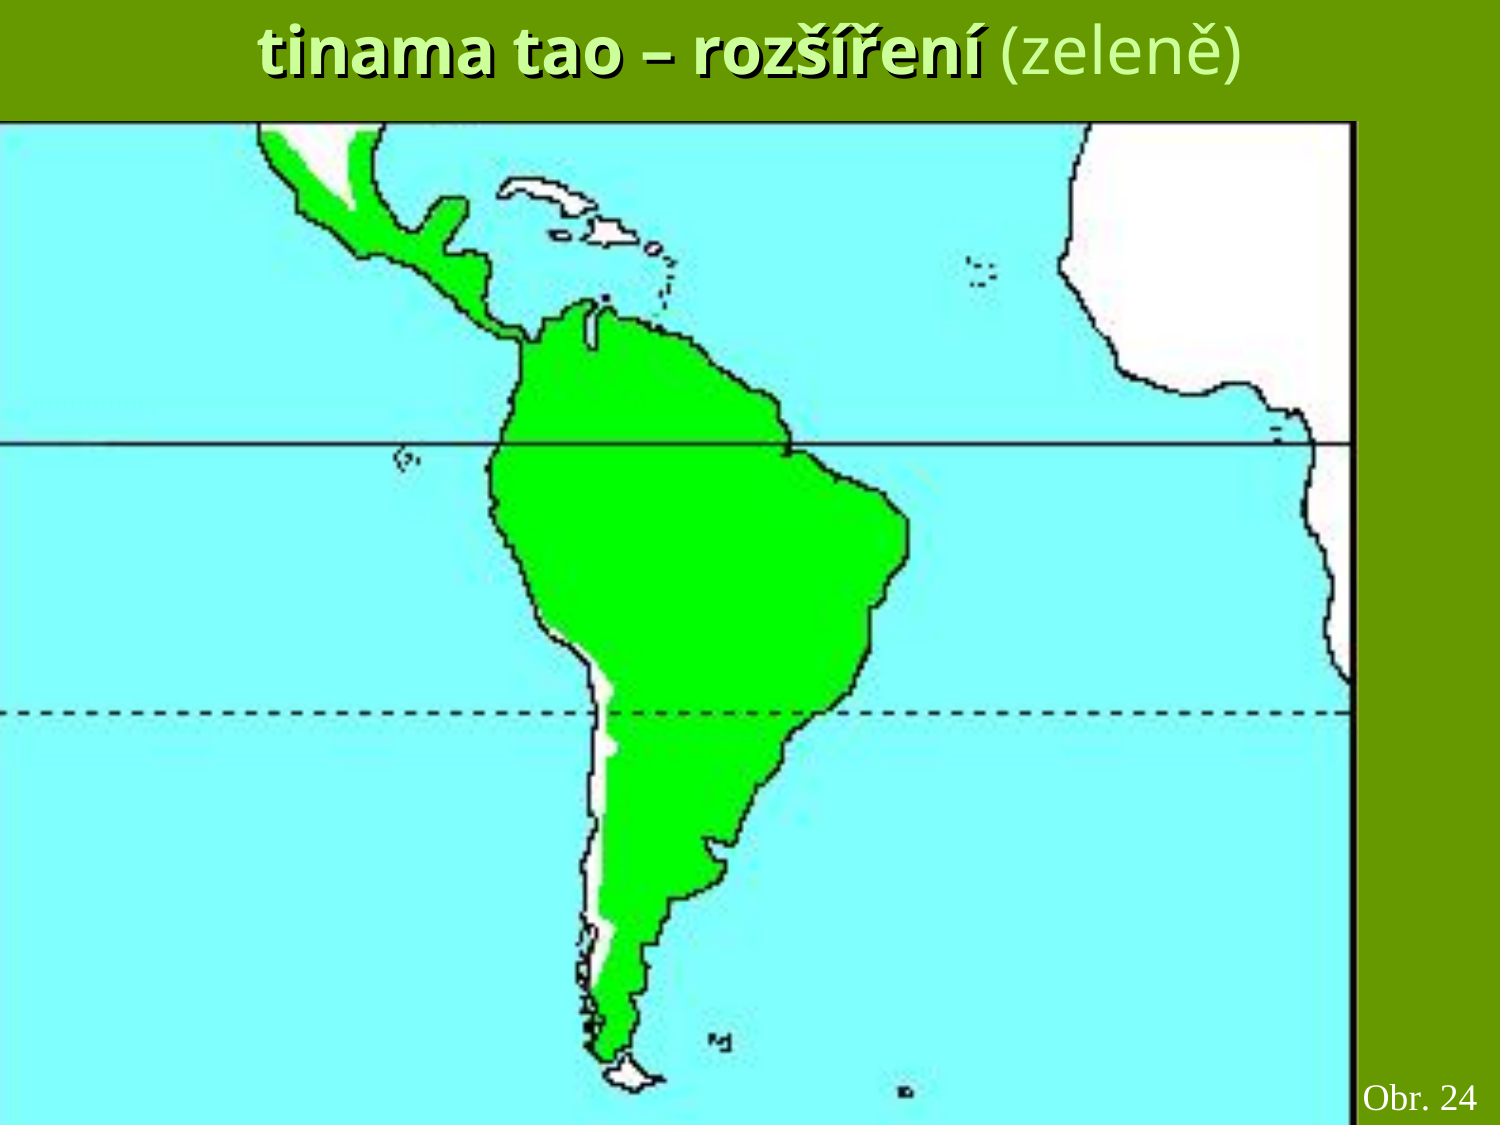

tinama tao – rozšíření (zeleně)
 Obr. 24